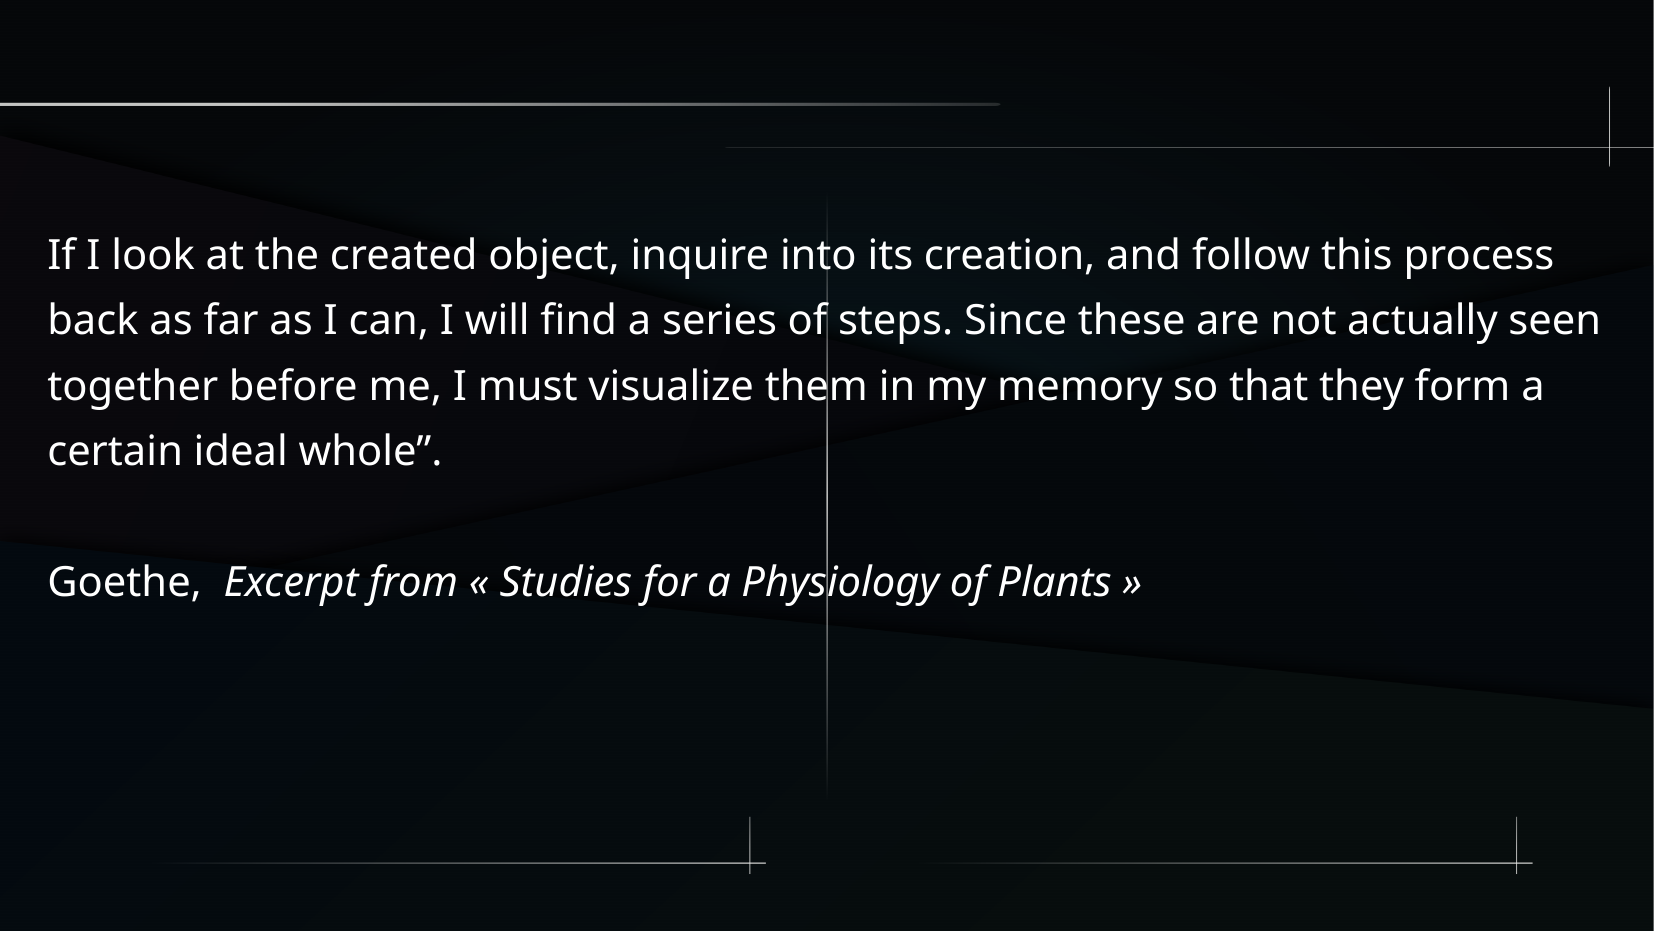

# If I look at the created object, inquire into its creation, and follow this process back as far as I can, I will find a series of steps. Since these are not actually seen together before me, I must visualize them in my memory so that they form a certain ideal whole”. Goethe, Excerpt from « Studies for a Physiology of Plants »